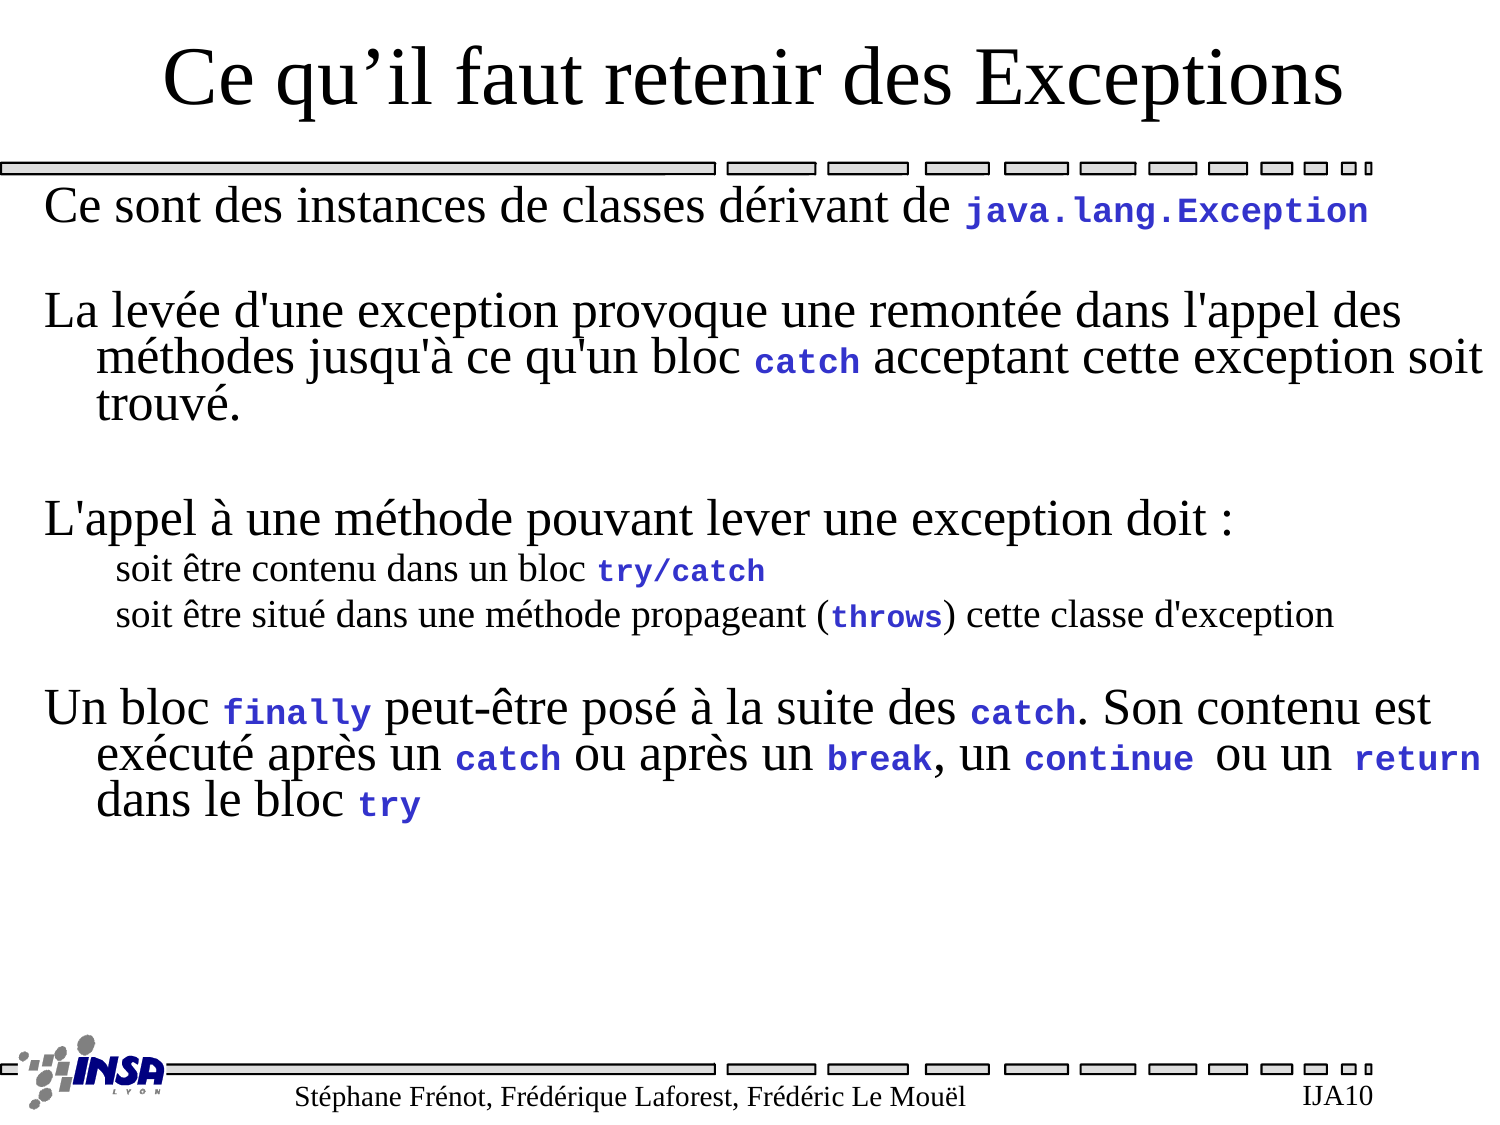

# Ce qu’il faut retenir des Exceptions
Ce sont des instances de classes dérivant de java.lang.Exception
La levée d'une exception provoque une remontée dans l'appel des méthodes jusqu'à ce qu'un bloc catch acceptant cette exception soit trouvé.
L'appel à une méthode pouvant lever une exception doit :
soit être contenu dans un bloc try/catch
soit être situé dans une méthode propageant (throws) cette classe d'exception
Un bloc finally peut-être posé à la suite des catch. Son contenu est exécuté après un catch ou après un break, un continue ou un return dans le bloc try